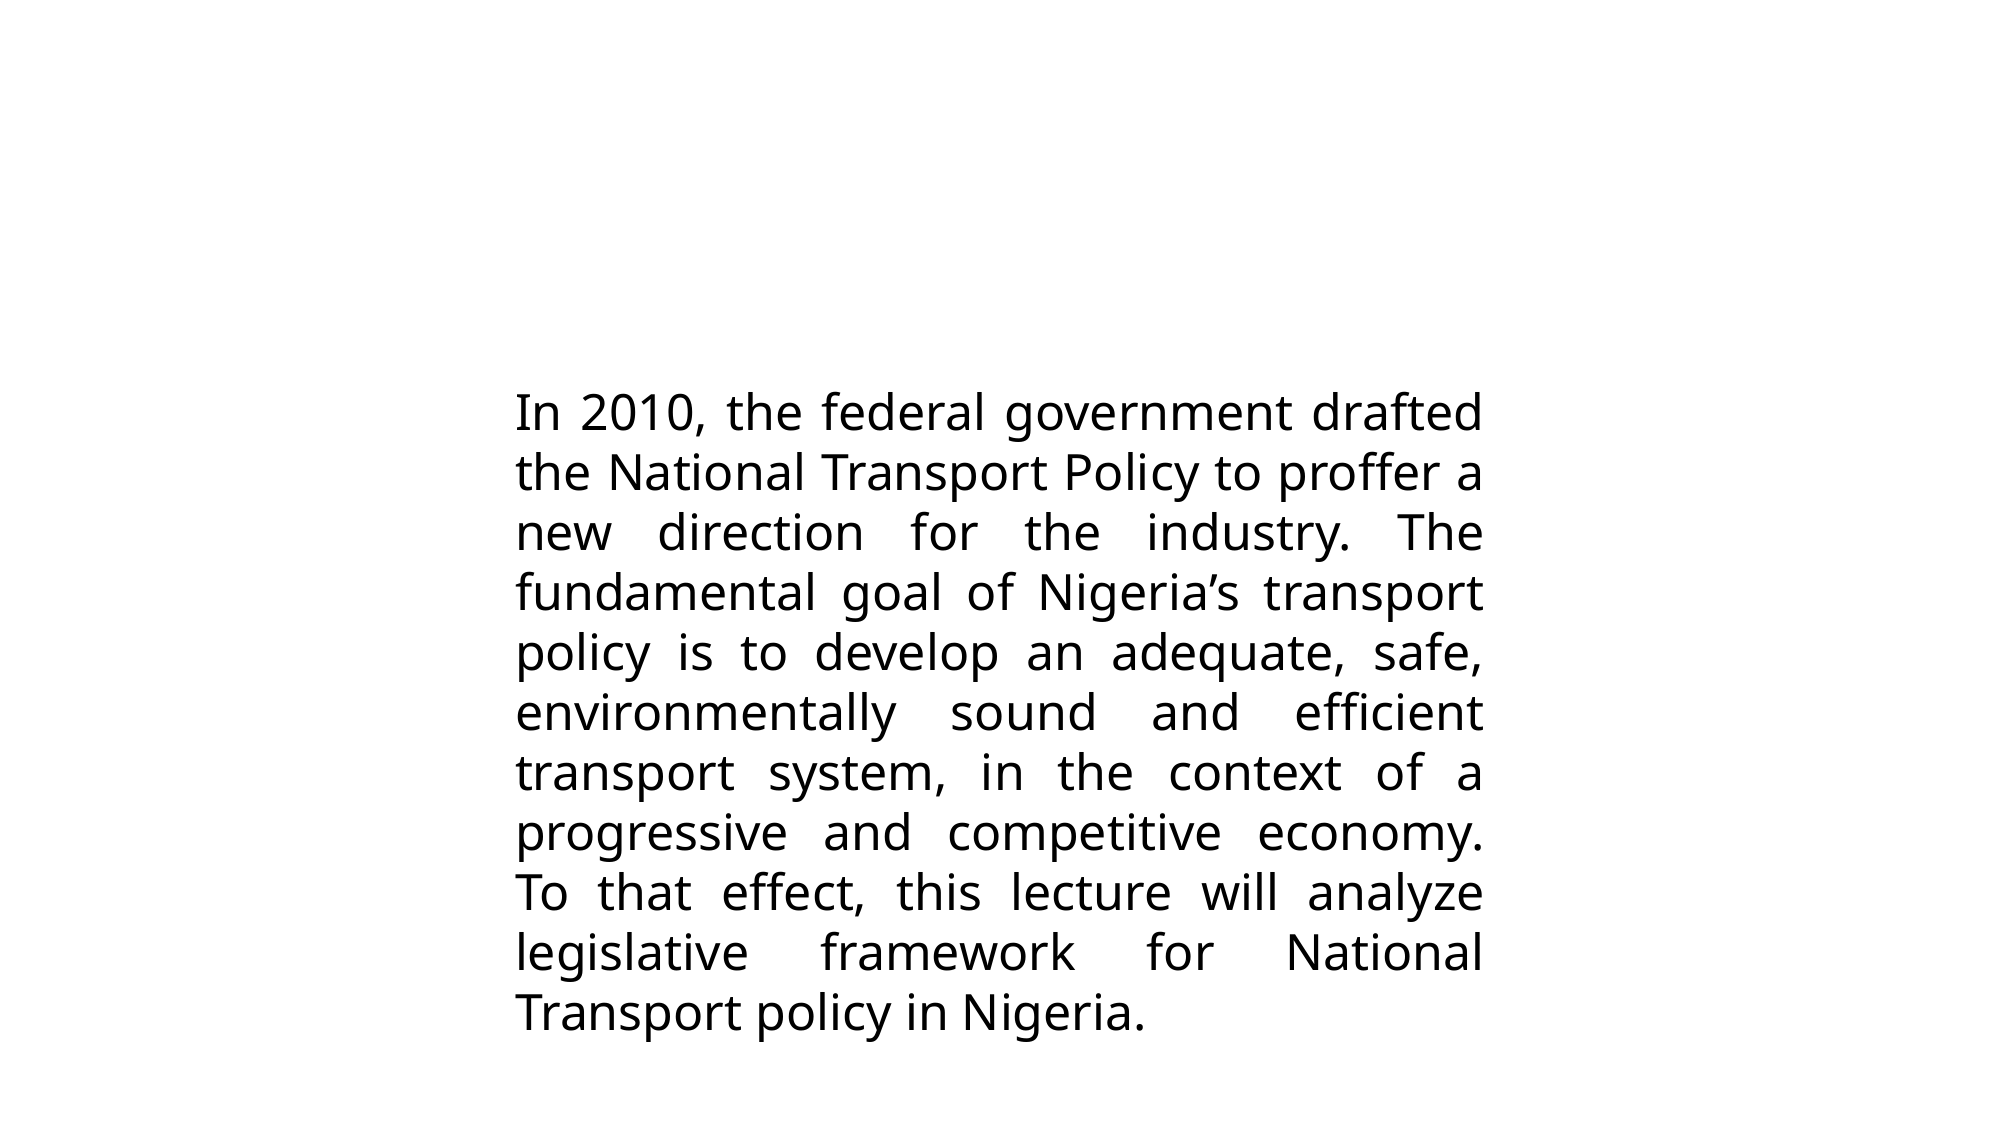

In 2010, the federal government drafted the National Transport Policy to proffer a new direction for the industry. The fundamental goal of Nigeria’s transport policy is to develop an adequate, safe, environmentally sound and efficient transport system, in the context of a progressive and competitive economy. To that effect, this lecture will analyze legislative framework for National Transport policy in Nigeria.